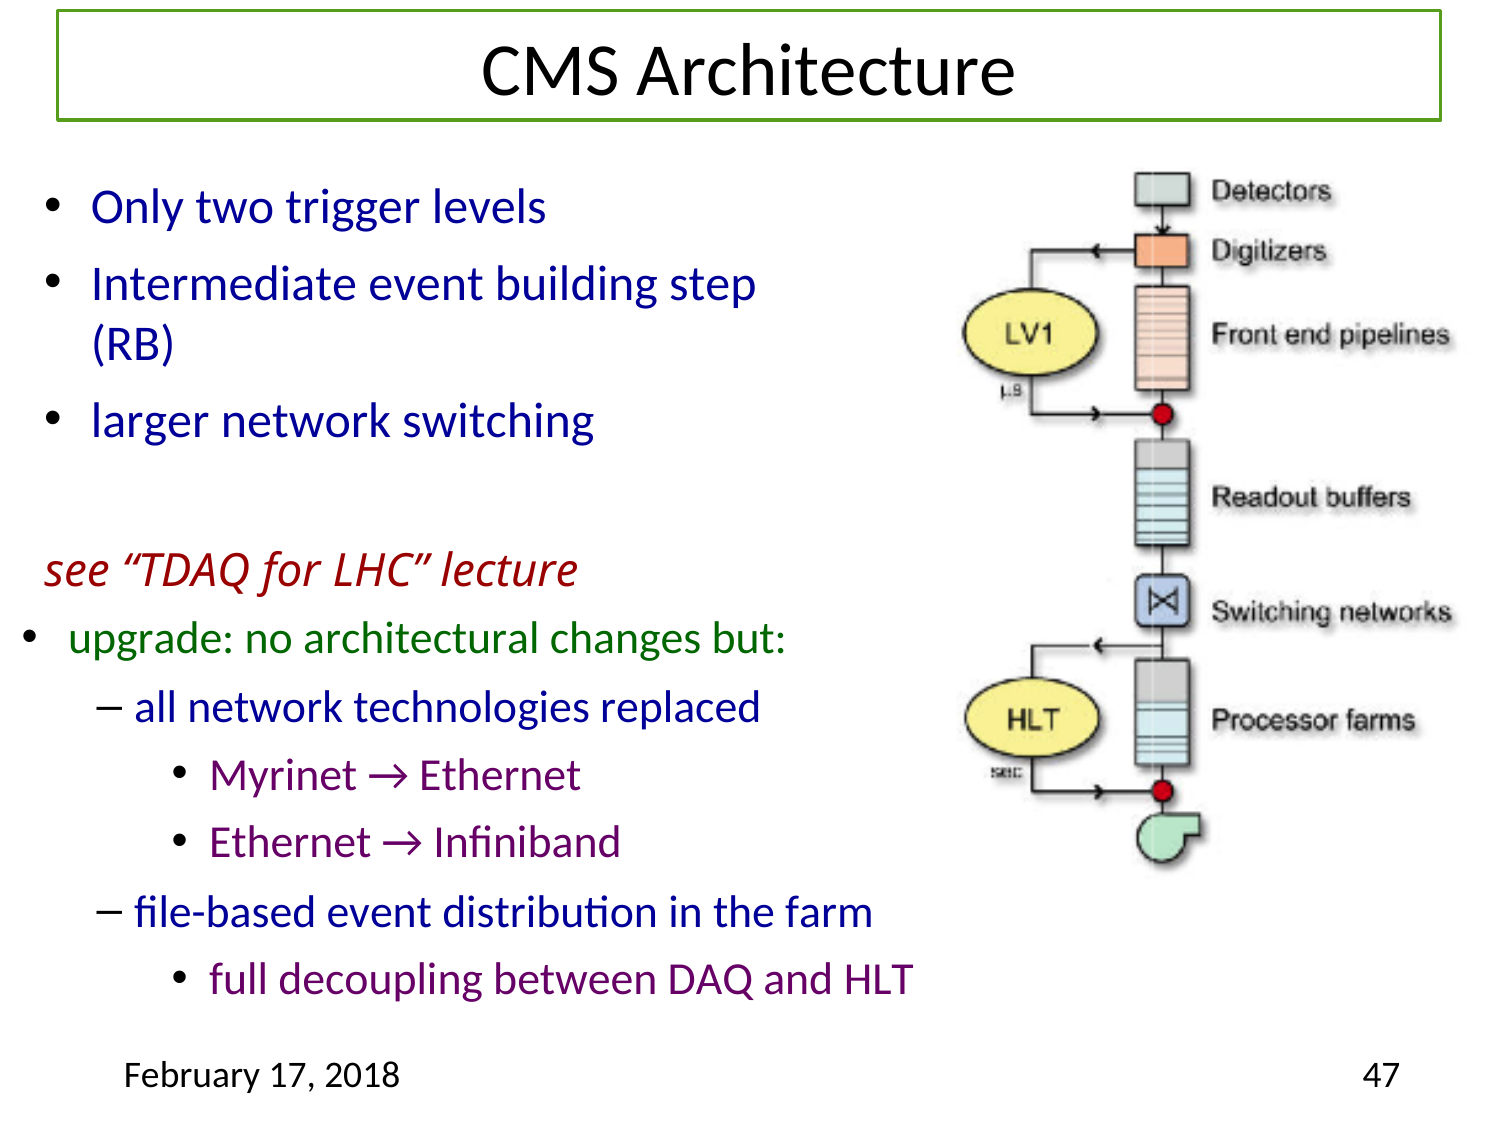

CMS Architecture
# Only two trigger levels
Intermediate event building step (RB)
larger network switching
see “TDAQ for LHC” lecture
upgrade: no architectural changes but:
all network technologies replaced
Myrinet → Ethernet
Ethernet → Infiniband
file-based event distribution in the farm
full decoupling between DAQ and HLT
17 February 2018
47